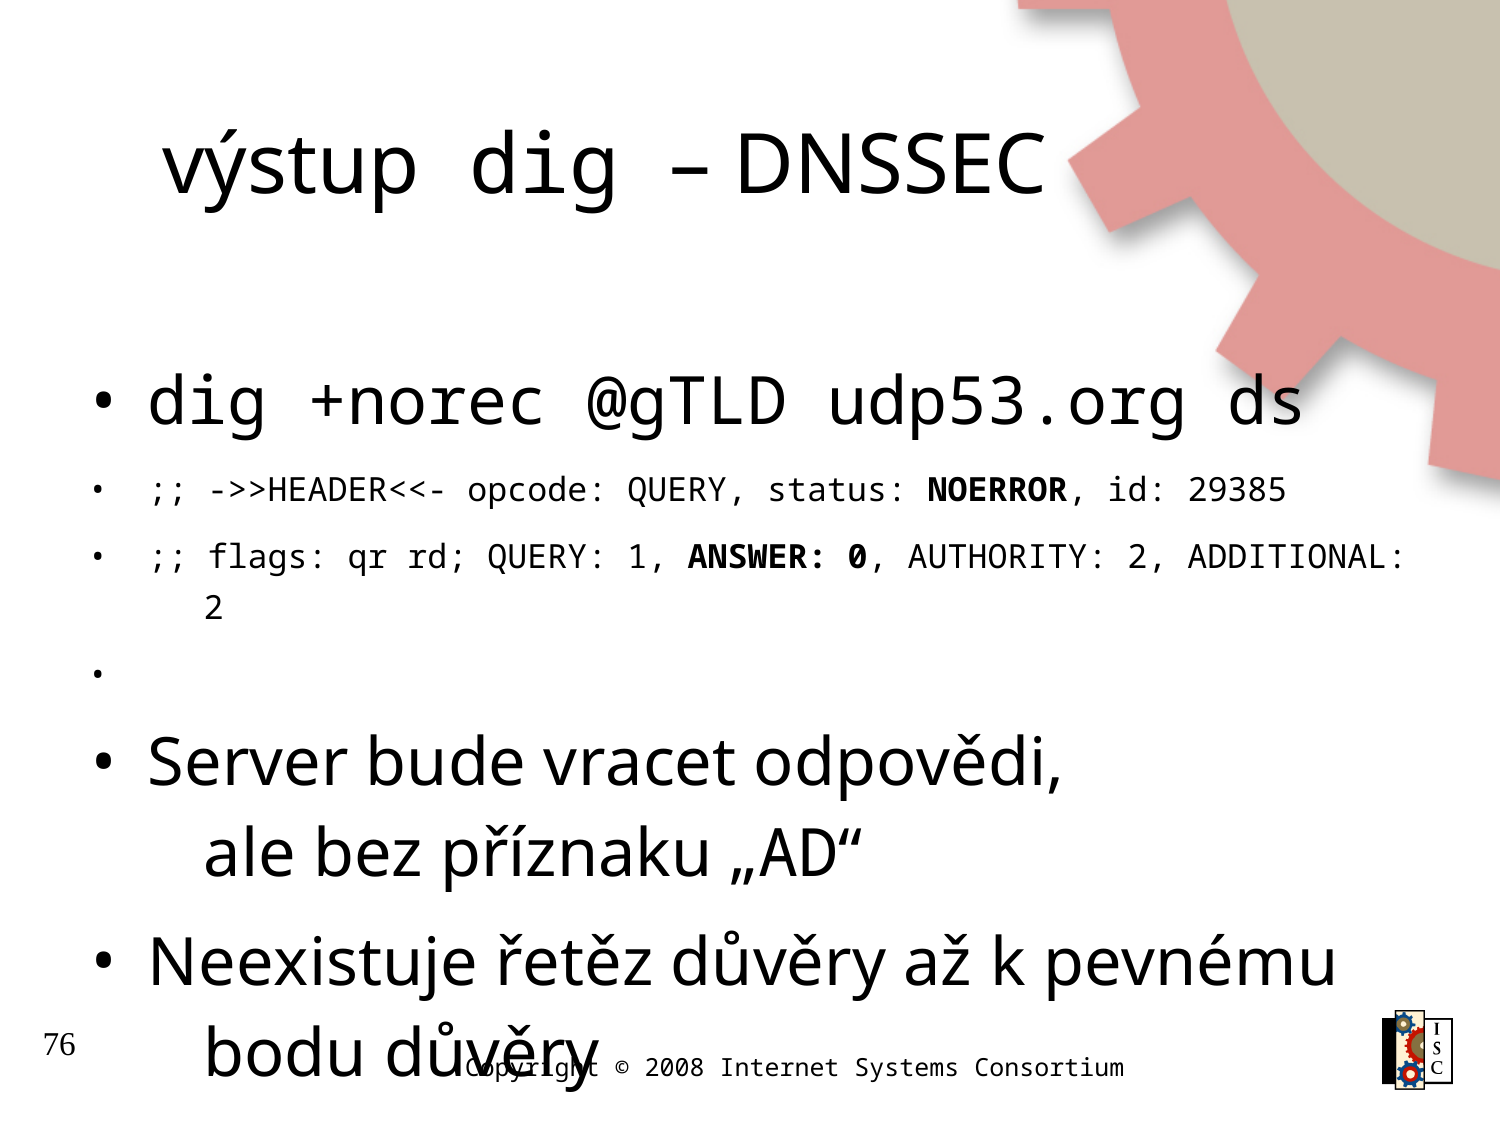

# výstup dig – DNSSEC
dig +norec @gTLD udp53.org ds
;; ->>HEADER<<- opcode: QUERY, status: NOERROR, id: 29385
;; flags: qr rd; QUERY: 1, ANSWER: 0, AUTHORITY: 2, ADDITIONAL: 2
Server bude vracet odpovědi, ale bez příznaku „AD“
Neexistuje řetěz důvěry až k pevnému bodu důvěry